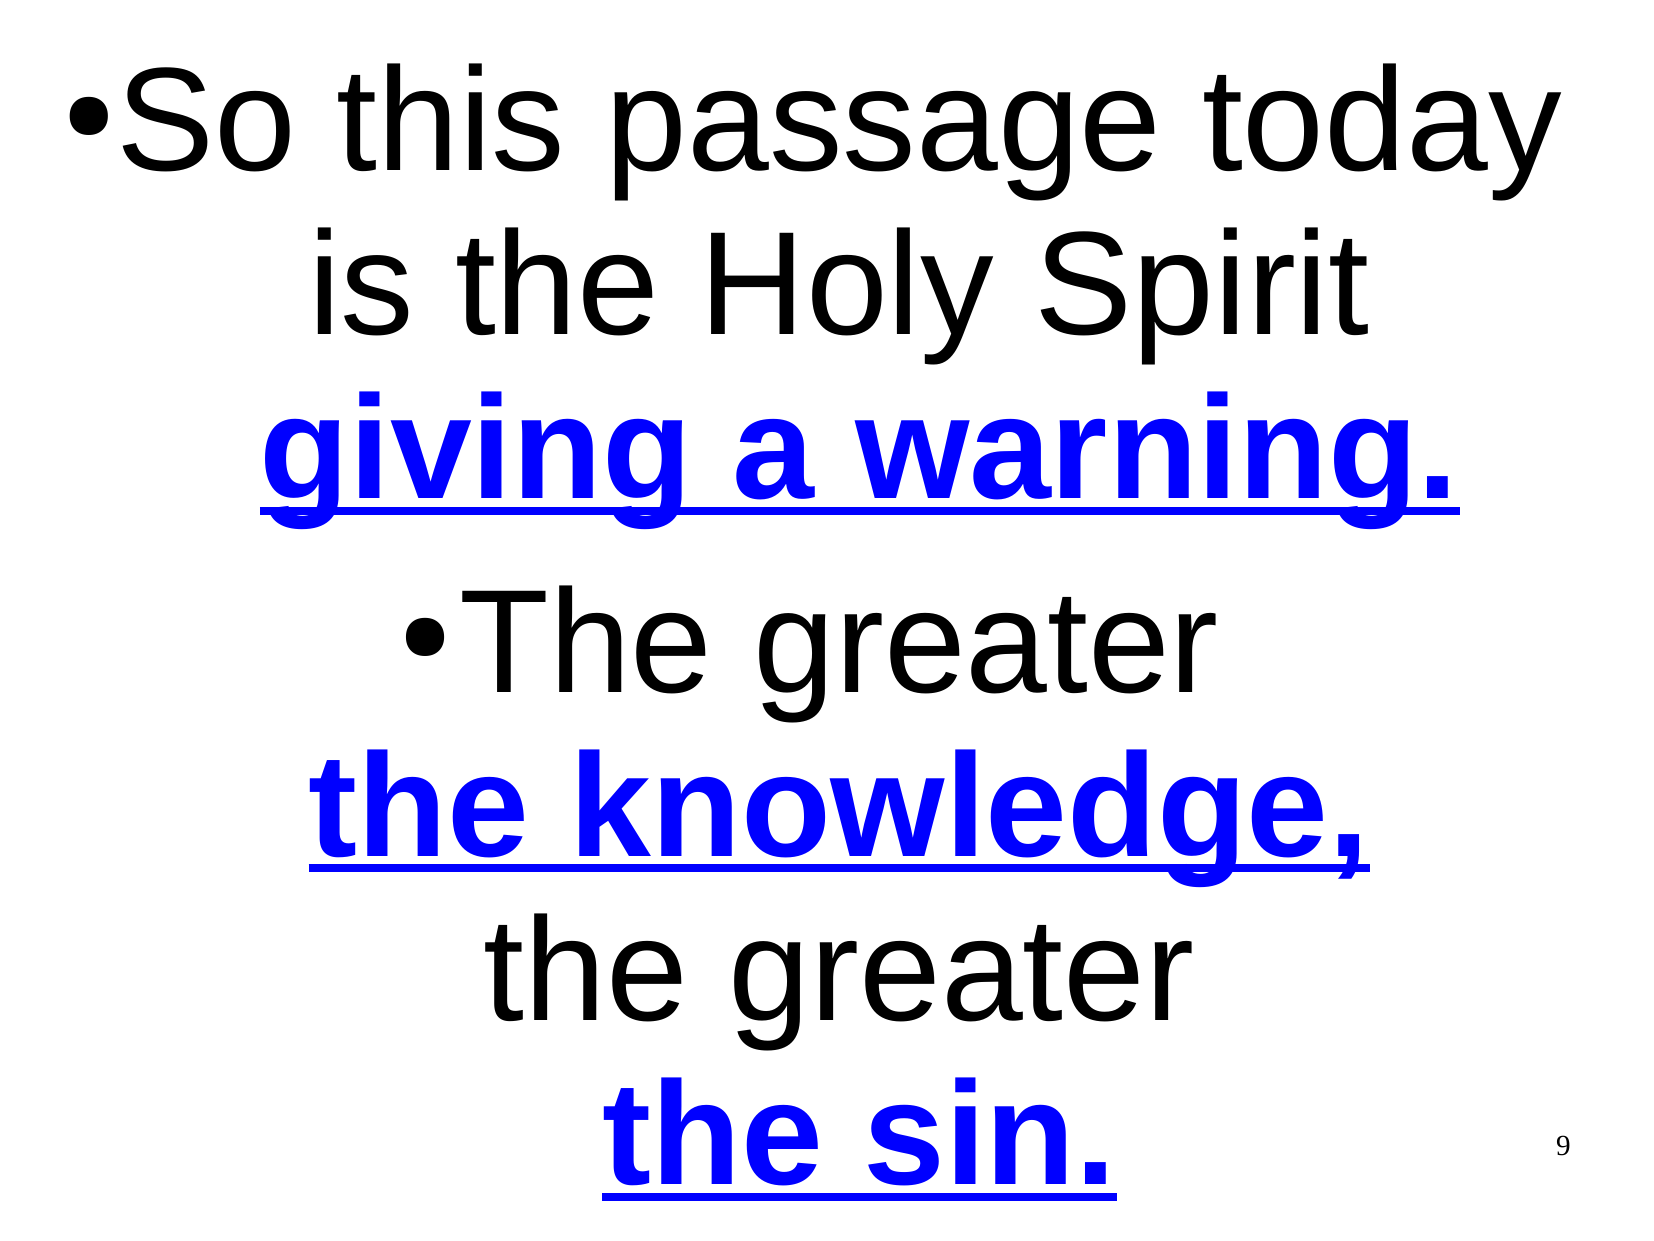

# So this passage today is the Holy Spirit giving a warning.
The greater
the knowledge,
the greater
the sin.
9